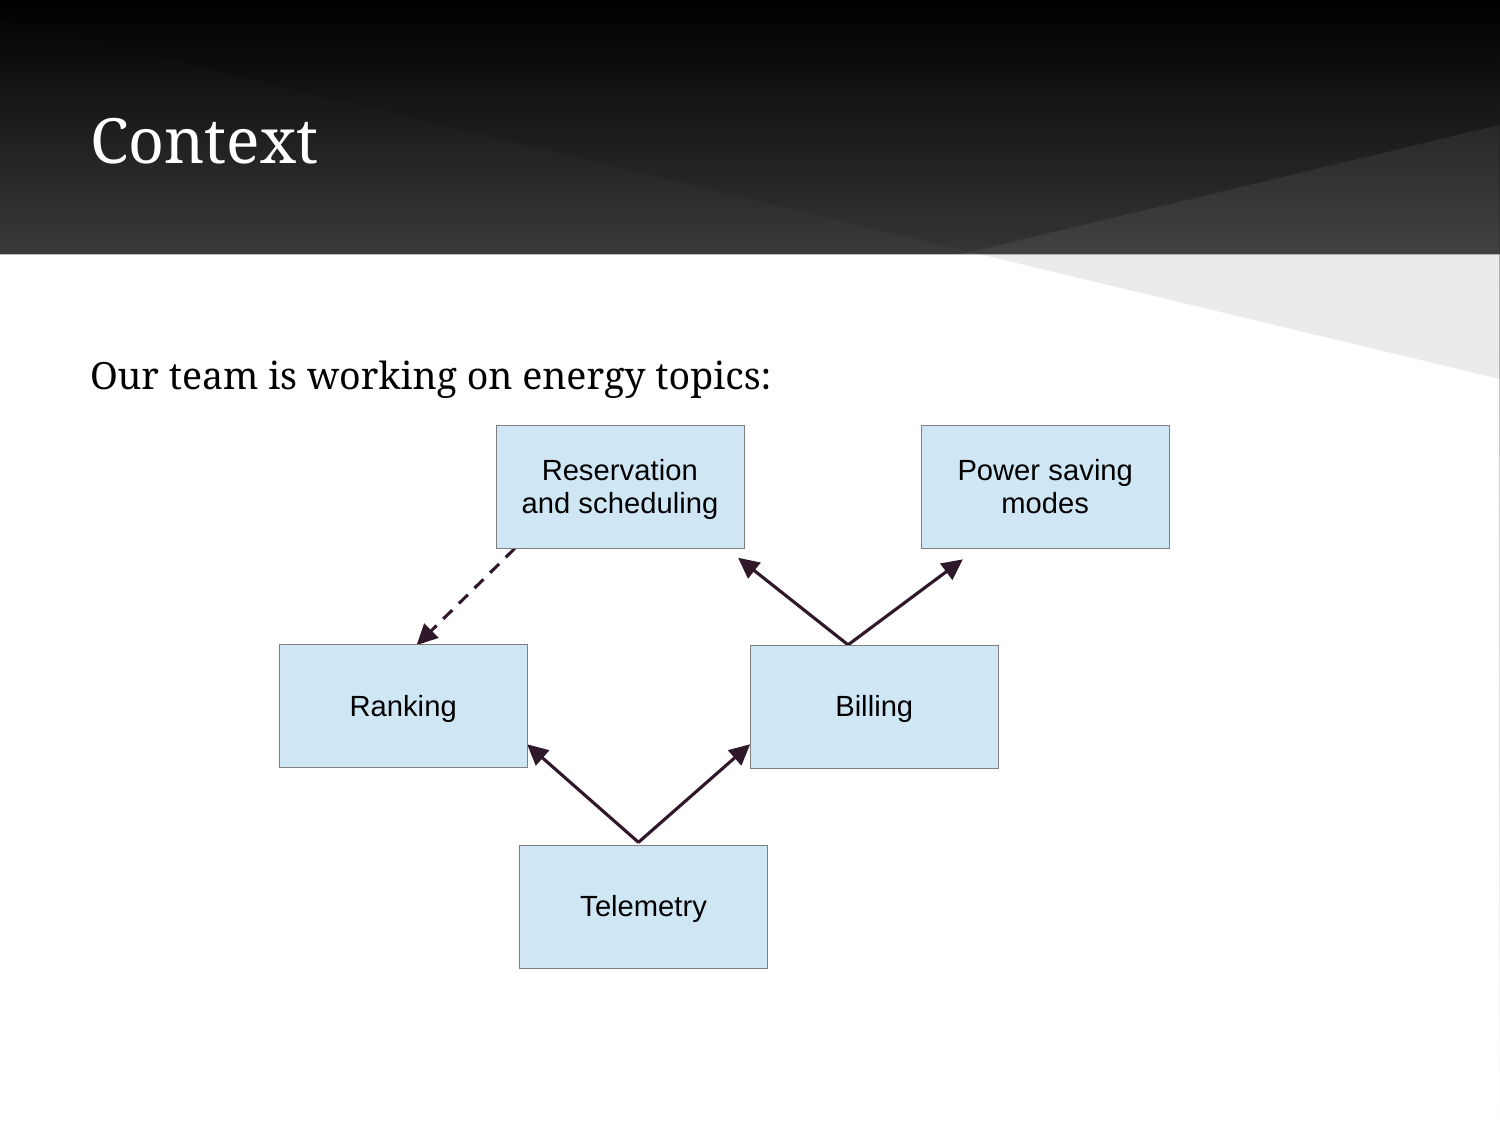

# Context
Our team is working on energy topics:
Reservation
and scheduling
Power saving
modes
Ranking
Billing
Telemetry